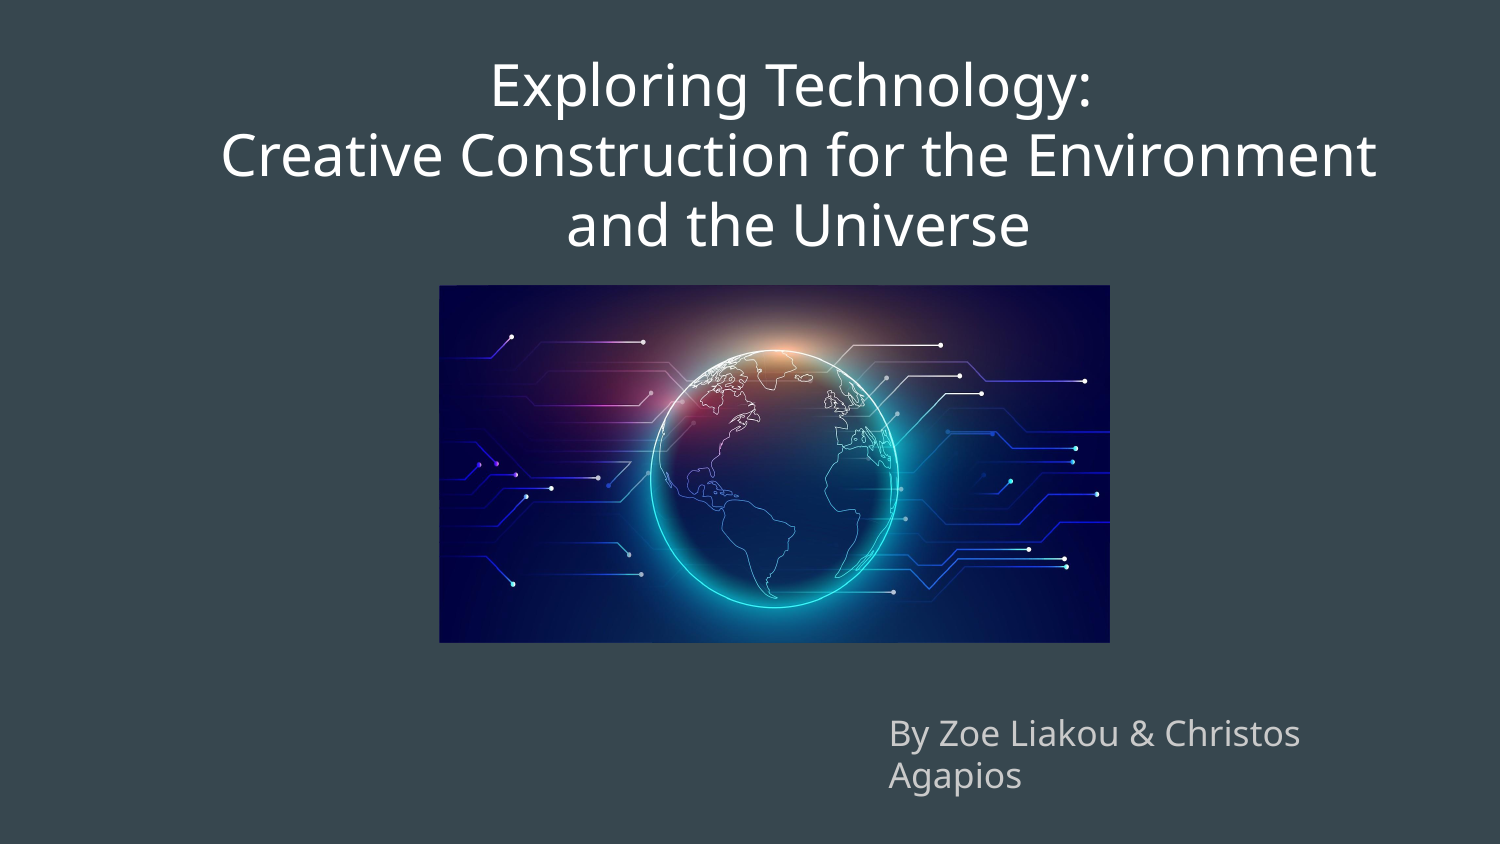

# Exploring Technology: Creative Construction for the Environment and the Universe
By Zoe Liakou & Christos Agapios